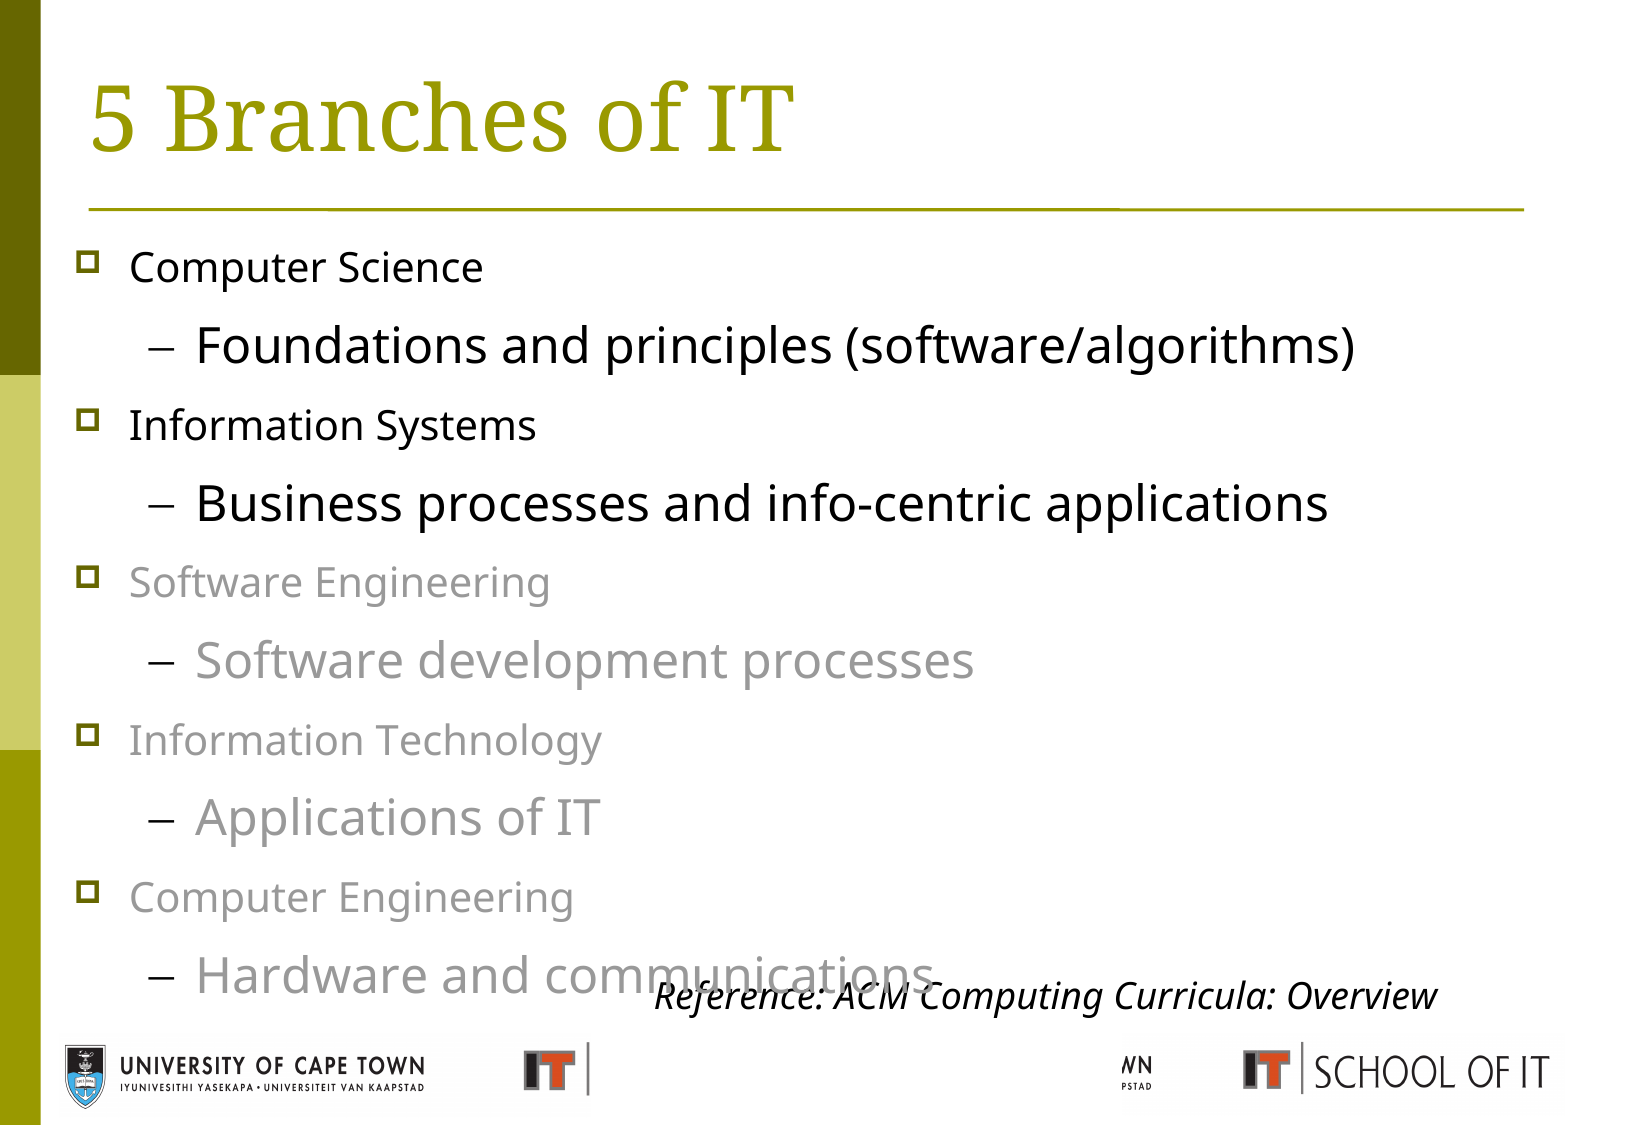

# 5 Branches of IT
Computer Science
Foundations and principles (software/algorithms)
Information Systems
Business processes and info-centric applications
Software Engineering
Software development processes
Information Technology
Applications of IT
Computer Engineering
Hardware and communications
Reference: ACM Computing Curricula: Overview